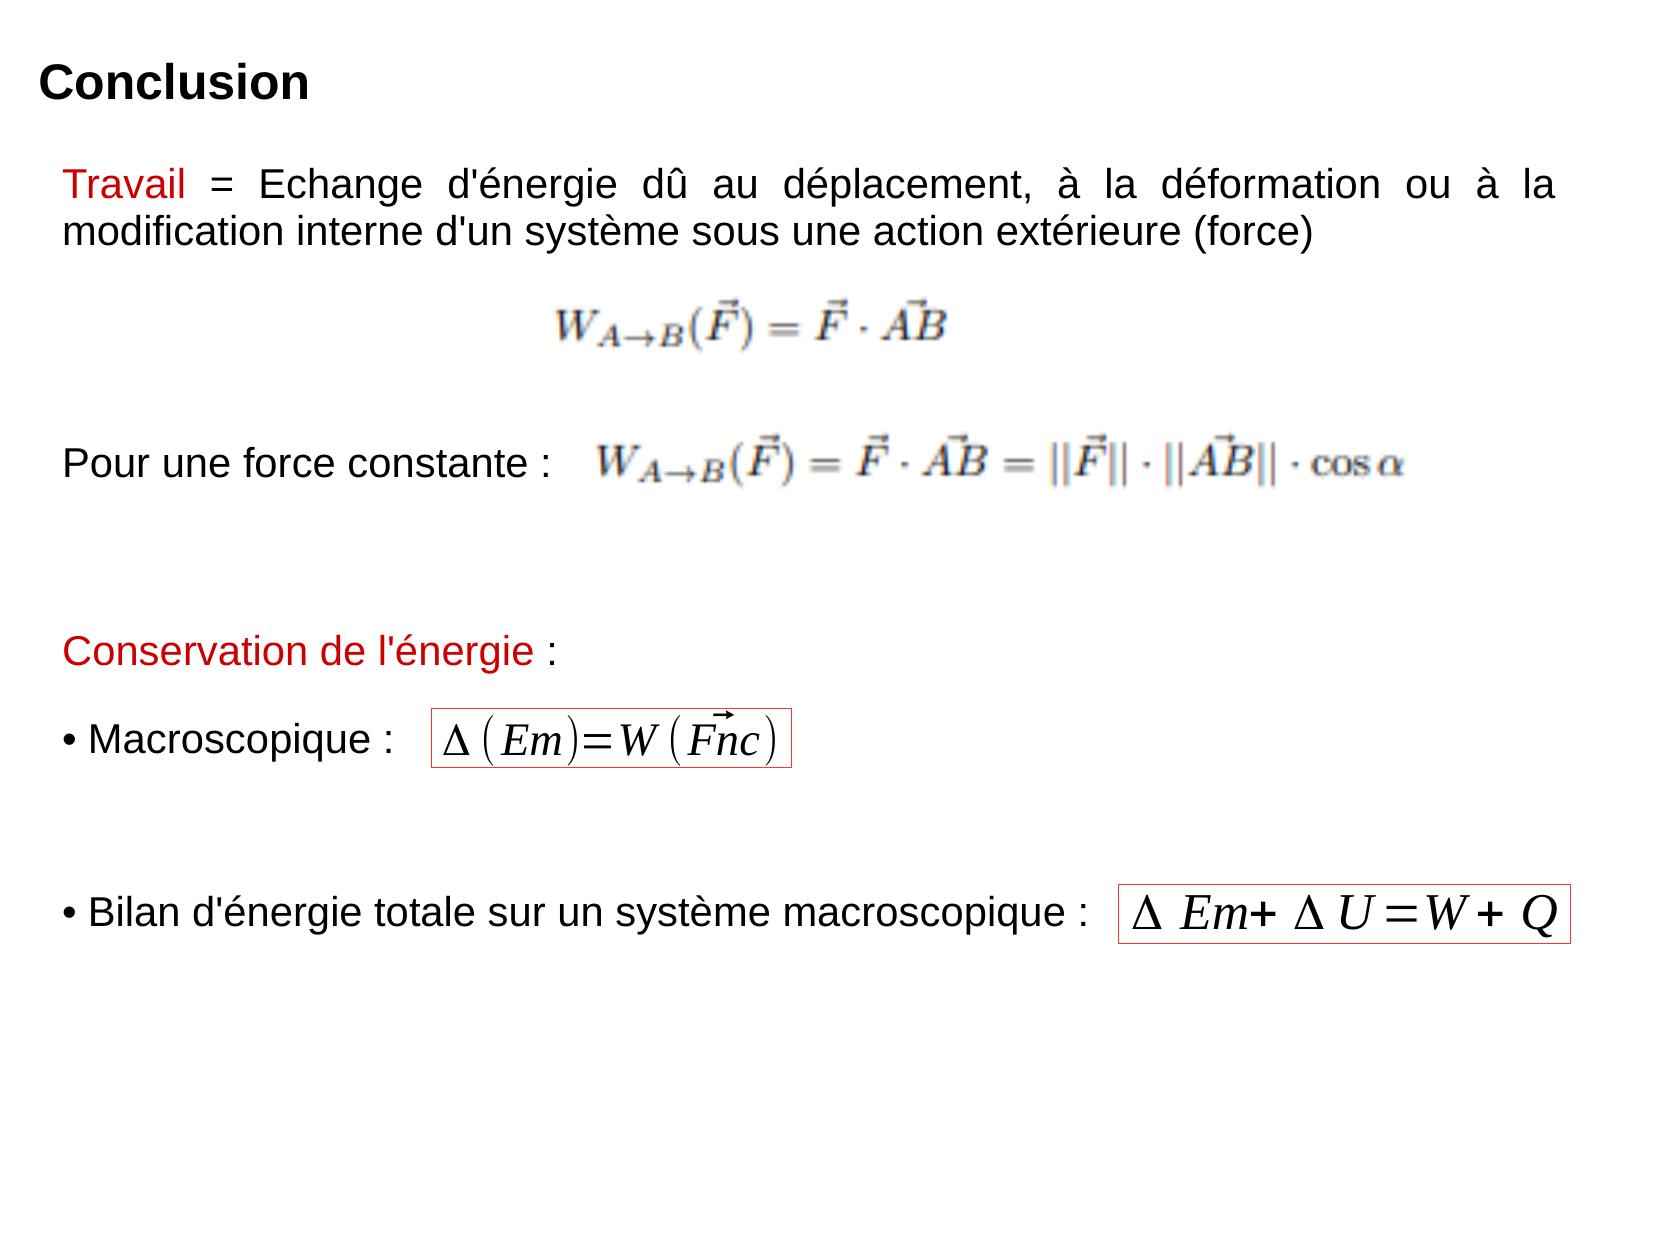

Conclusion
Travail = Echange d'énergie dû au déplacement, à la déformation ou à la modification interne d'un système sous une action extérieure (force)
Pour une force constante :
Conservation de l'énergie :
• Macroscopique :
• Bilan d'énergie totale sur un système macroscopique :